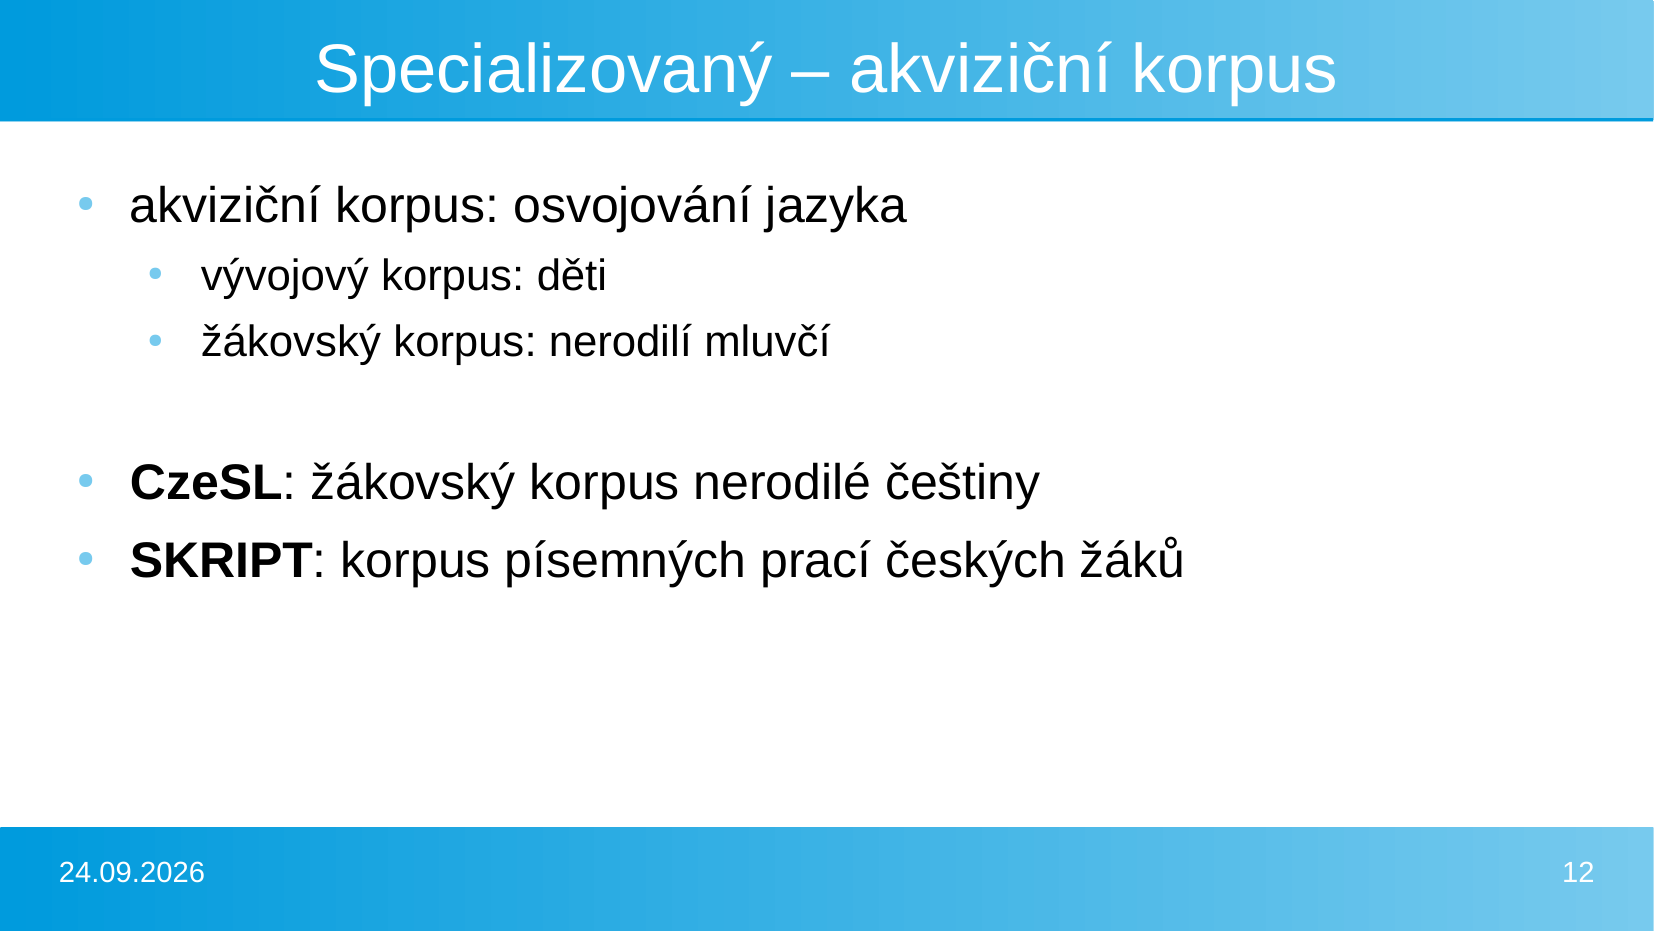

# Specializovaný – akviziční korpus
akviziční korpus: osvojování jazyka
vývojový korpus: děti
žákovský korpus: nerodilí mluvčí
CzeSL: žákovský korpus nerodilé češtiny
SKRIPT: korpus písemných prací českých žáků
12